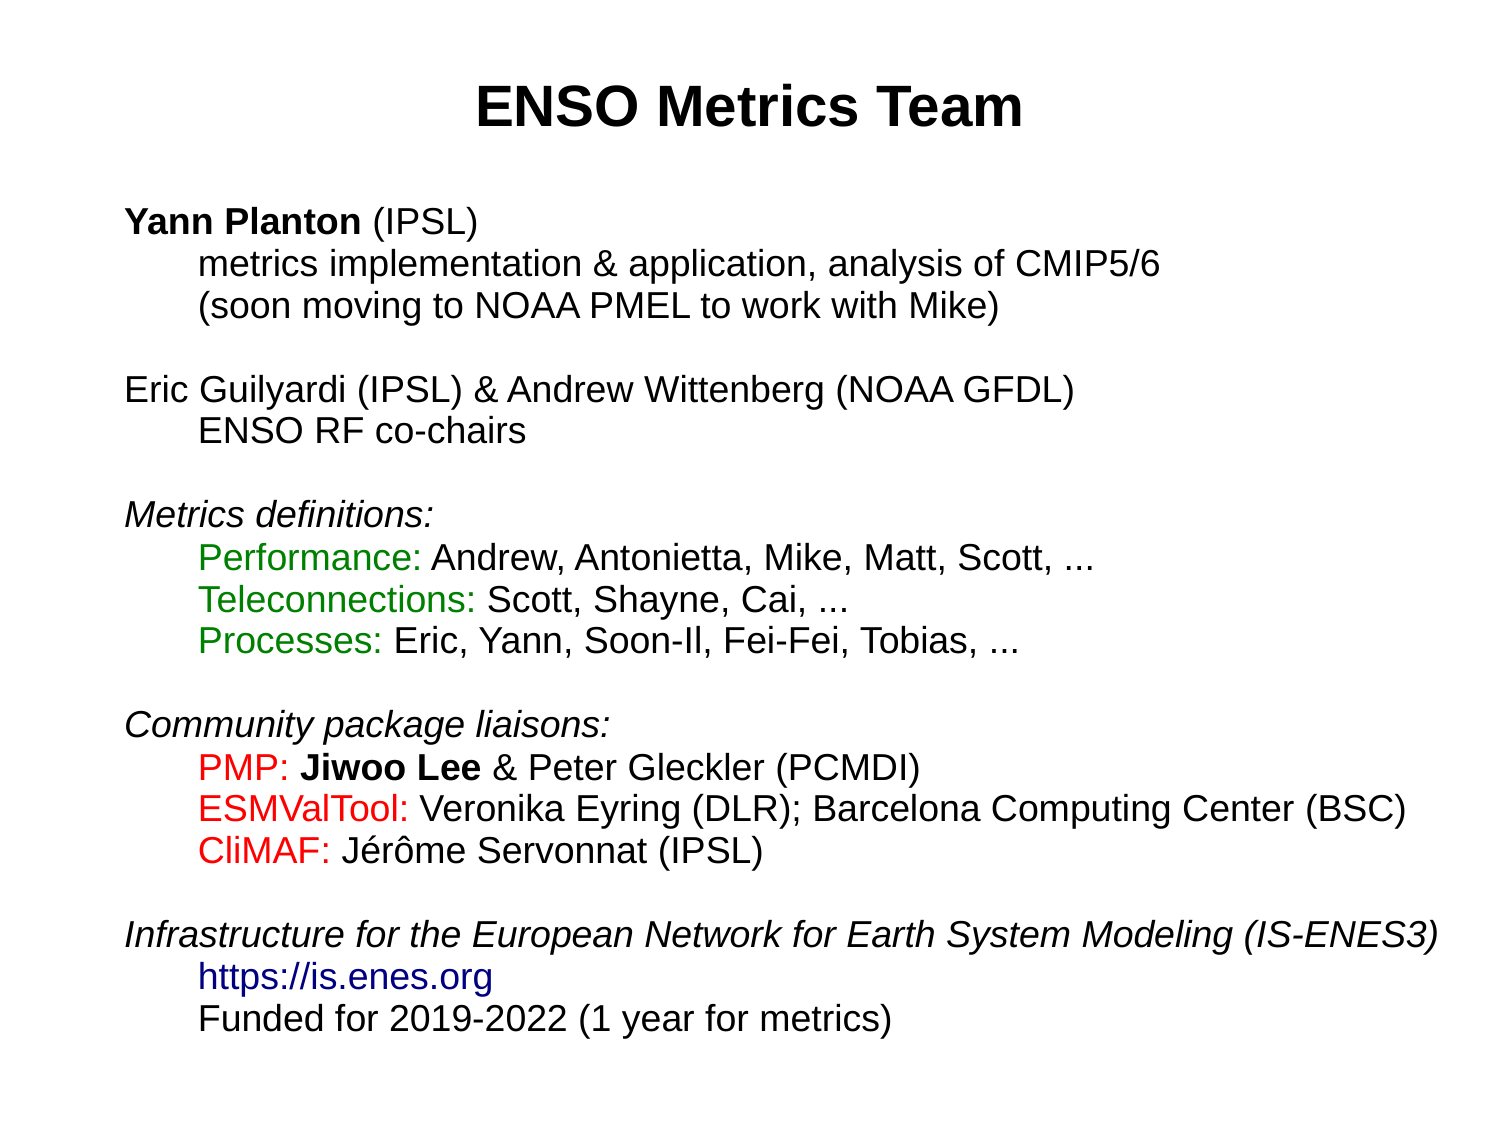

# ENSO Metrics Team
Yann Planton (IPSL)
	metrics implementation & application, analysis of CMIP5/6
	(soon moving to NOAA PMEL to work with Mike)
Eric Guilyardi (IPSL) & Andrew Wittenberg (NOAA GFDL)
	ENSO RF co-chairs
Metrics definitions:
	Performance: Andrew, Antonietta, Mike, Matt, Scott, ...
	Teleconnections: Scott, Shayne, Cai, ...
	Processes: Eric, Yann, Soon-Il, Fei-Fei, Tobias, ...
Community package liaisons:
	PMP: Jiwoo Lee & Peter Gleckler (PCMDI)
	ESMValTool:	Veronika Eyring (DLR); Barcelona Computing Center (BSC)
	CliMAF: Jérôme Servonnat (IPSL)
Infrastructure for the European Network for Earth System Modeling (IS-ENES3)
	https://is.enes.org
	Funded for 2019-2022 (1 year for metrics)